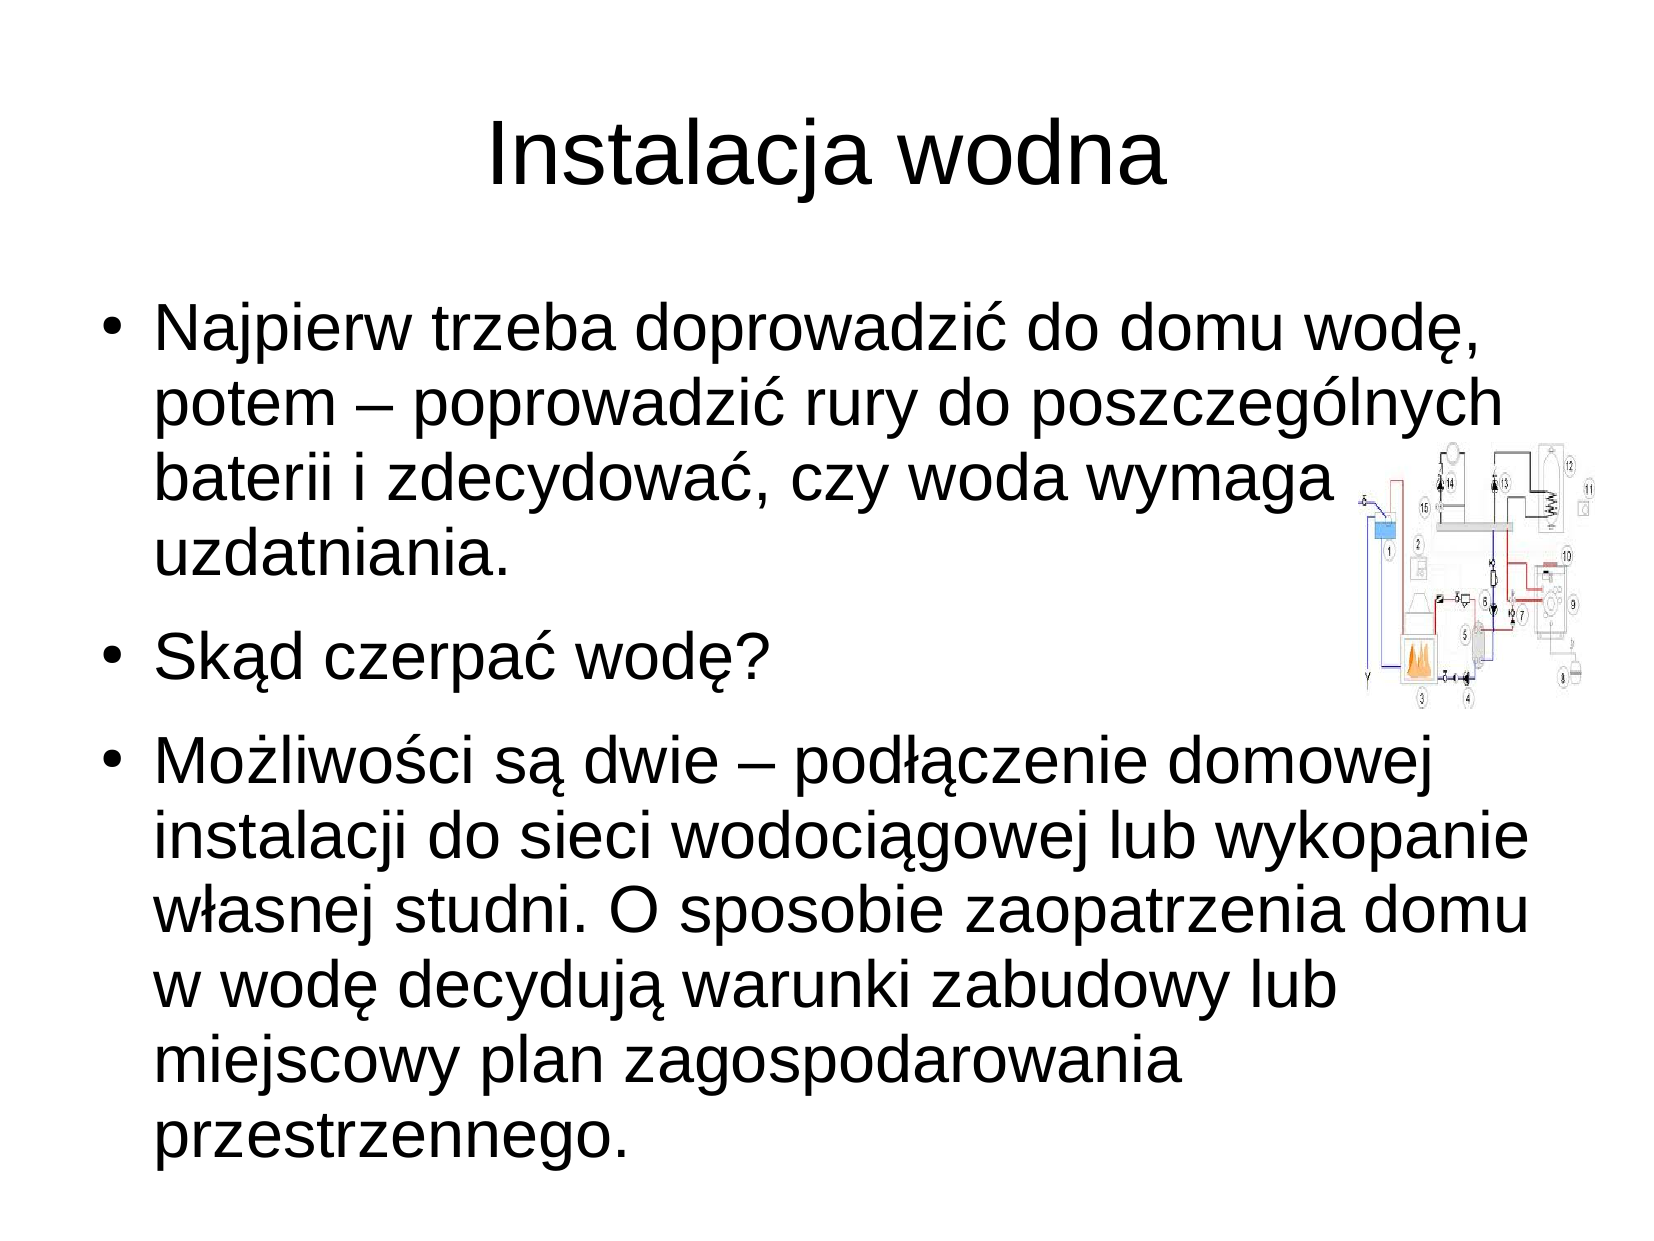

# Instalacja wodna
Najpierw trzeba doprowadzić do domu wodę, potem – poprowadzić rury do poszczególnych baterii i zdecydować, czy woda wymaga uzdatniania.
Skąd czerpać wodę?
Możliwości są dwie – podłączenie domowej instalacji do sieci wodociągowej lub wykopanie własnej studni. O sposobie zaopatrzenia domu w wodę decydują warunki zabudowy lub miejscowy plan zagospodarowania przestrzennego.